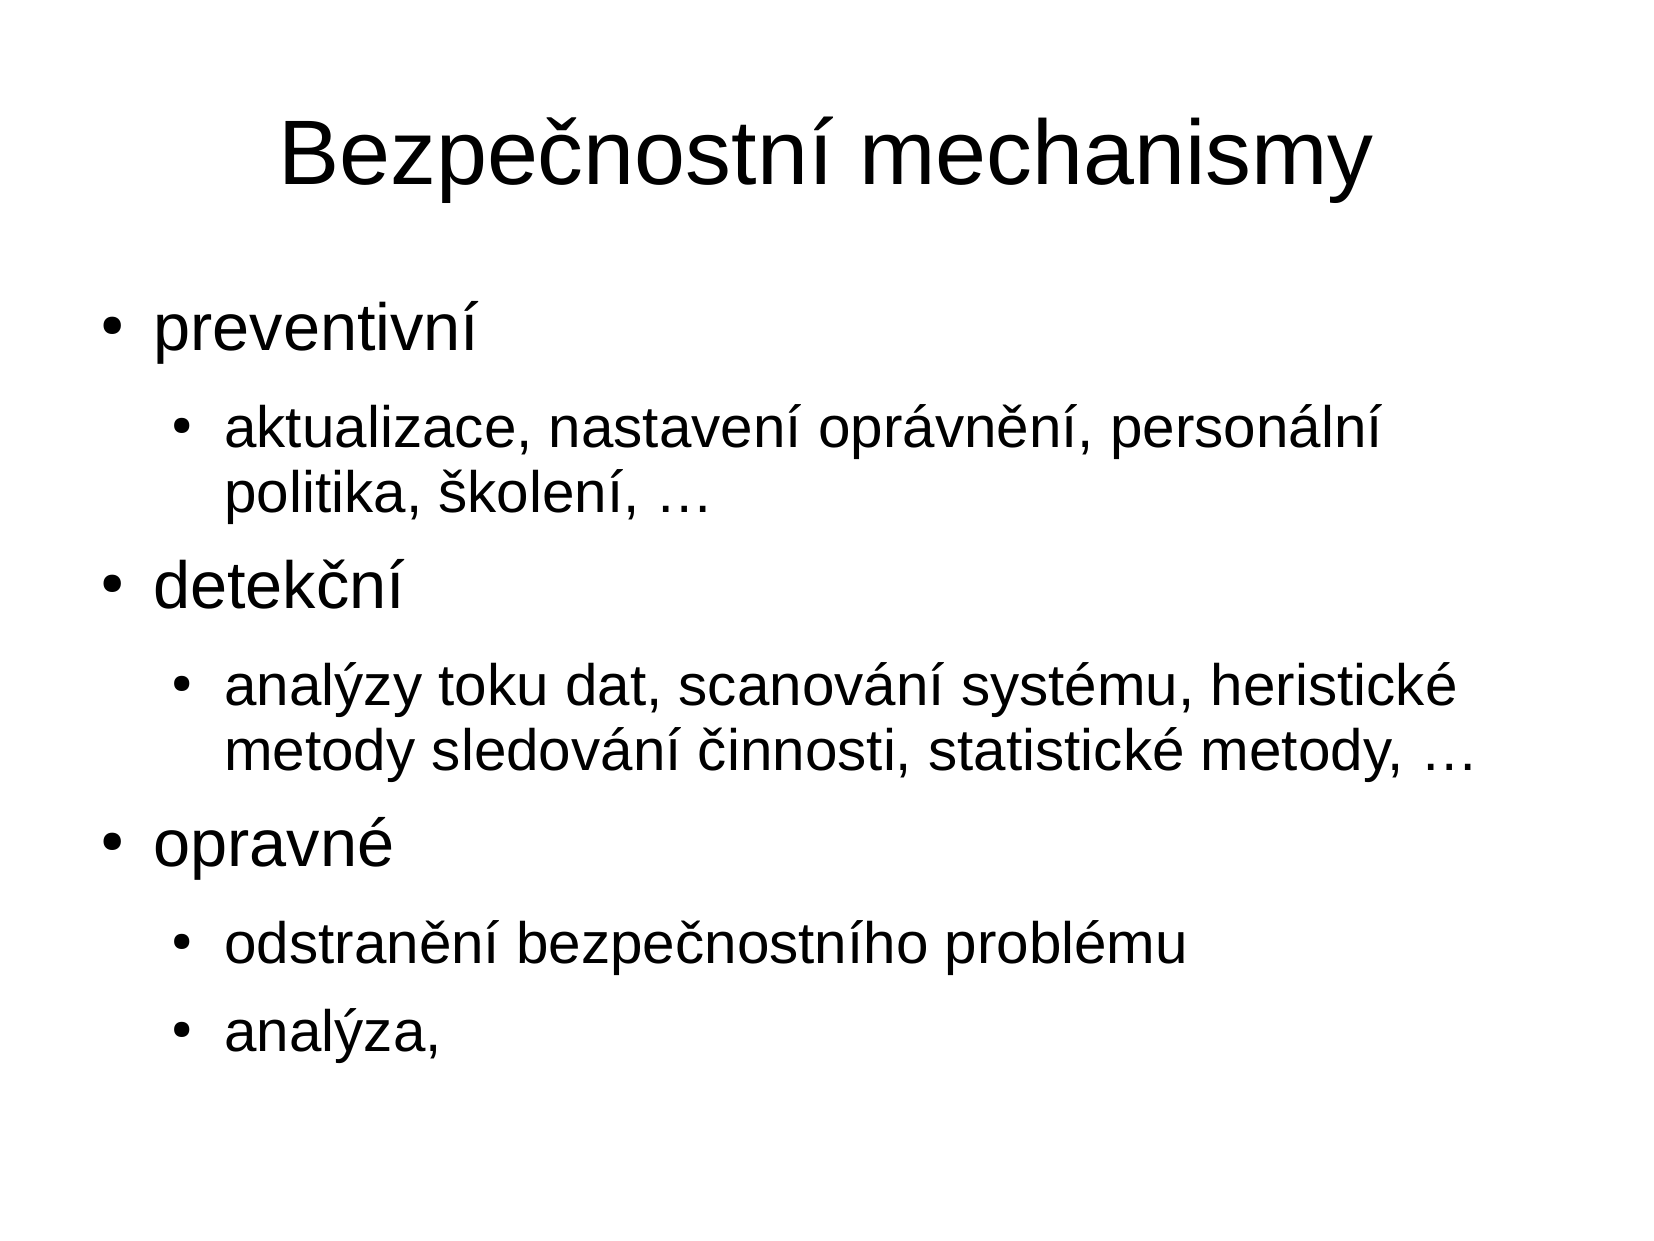

# Bezpečnostní mechanismy
preventivní
aktualizace, nastavení oprávnění, personální politika, školení, …
detekční
analýzy toku dat, scanování systému, heristické metody sledování činnosti, statistické metody, …
opravné
odstranění bezpečnostního problému
analýza,